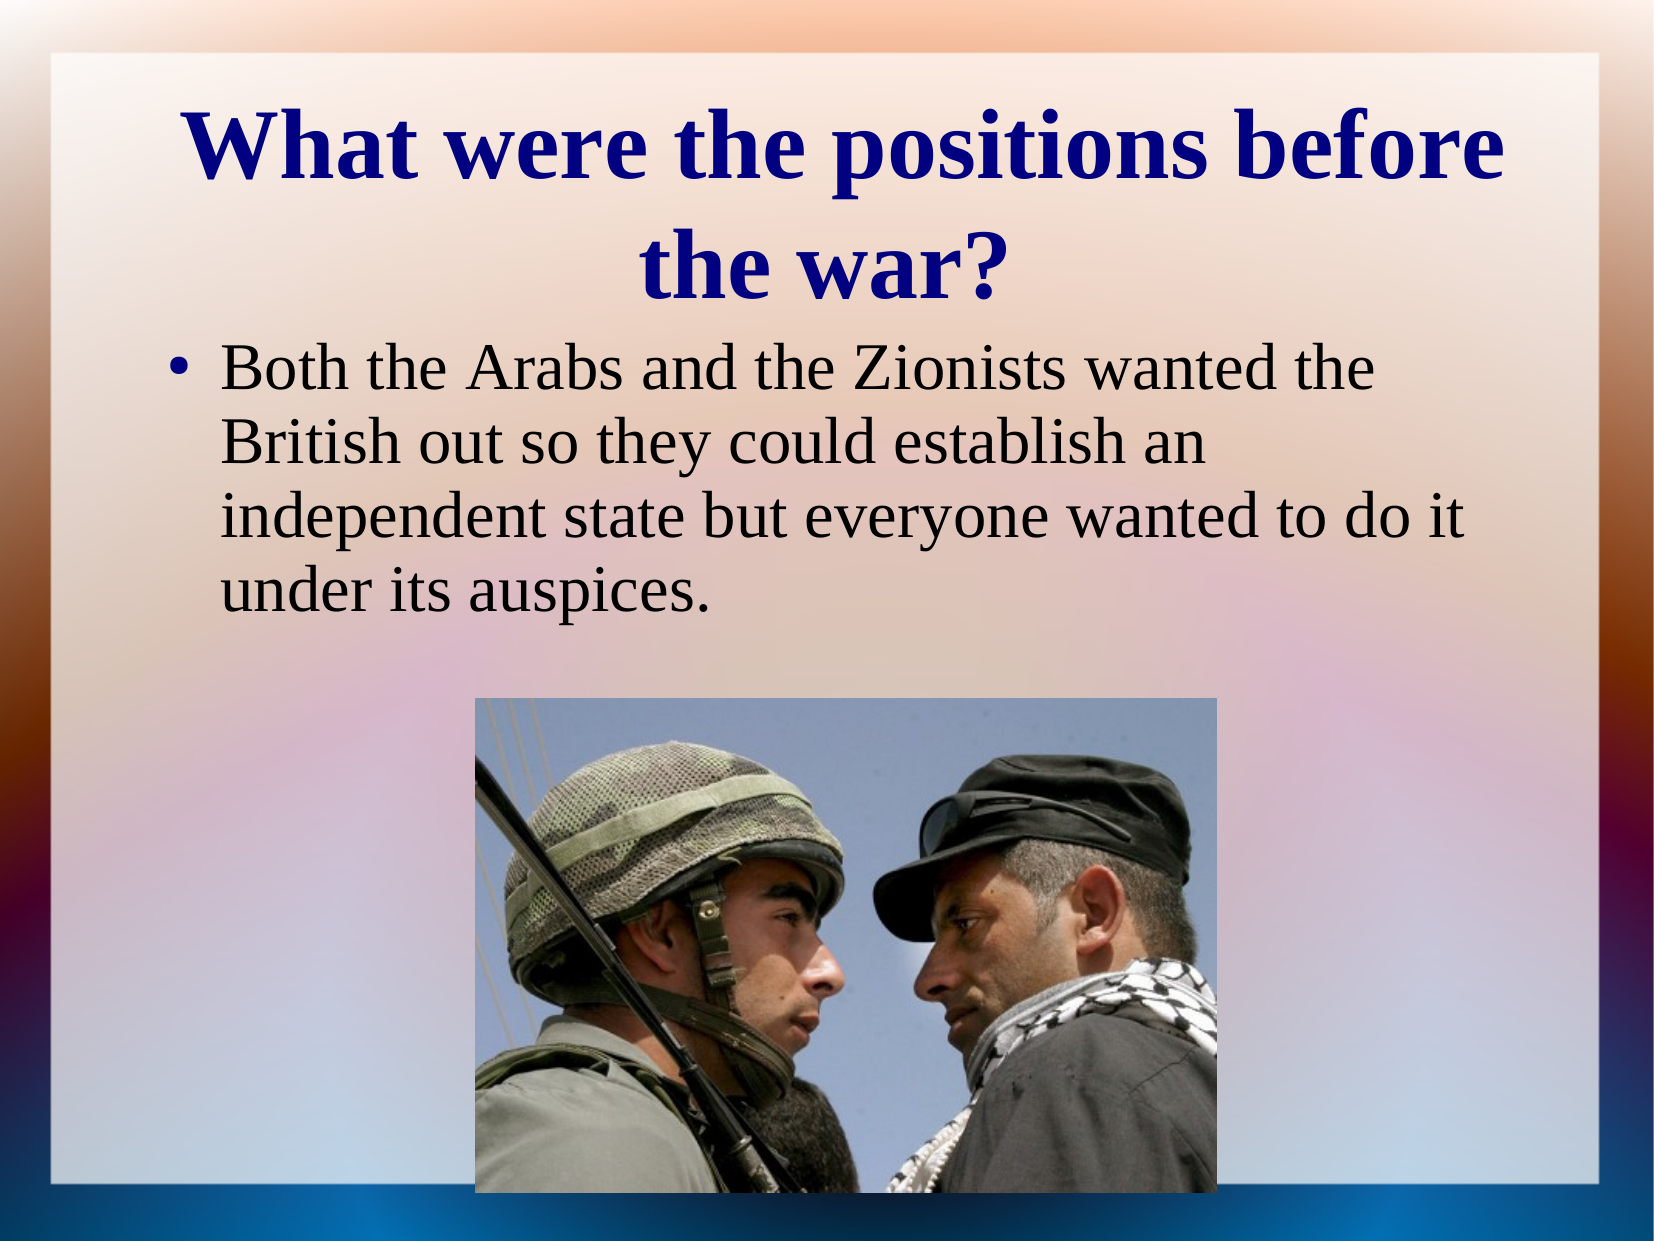

What were the positions before the war?
# Both the Arabs and the Zionists wanted the British out so they could establish an independent state but everyone wanted to do it under its auspices.